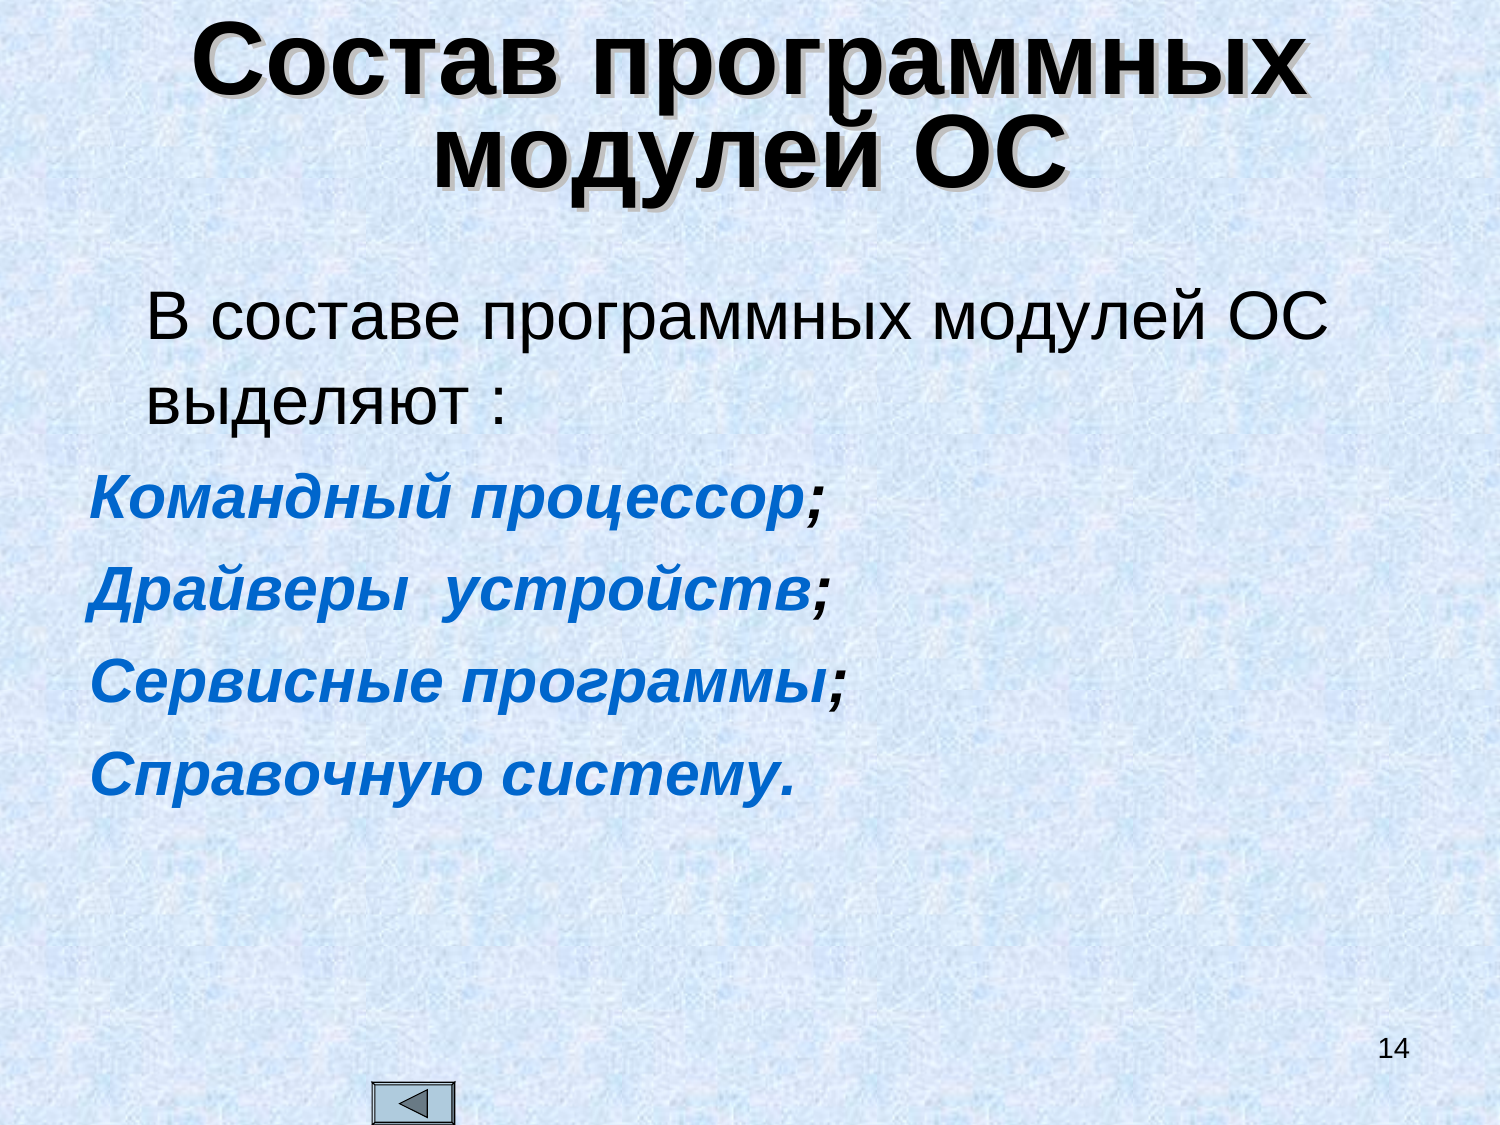

# Состав программных модулей ОС
	В составе программных модулей ОС выделяют :
Командный процессор;
Драйверы устройств;
Сервисные программы;
Справочную систему.
14